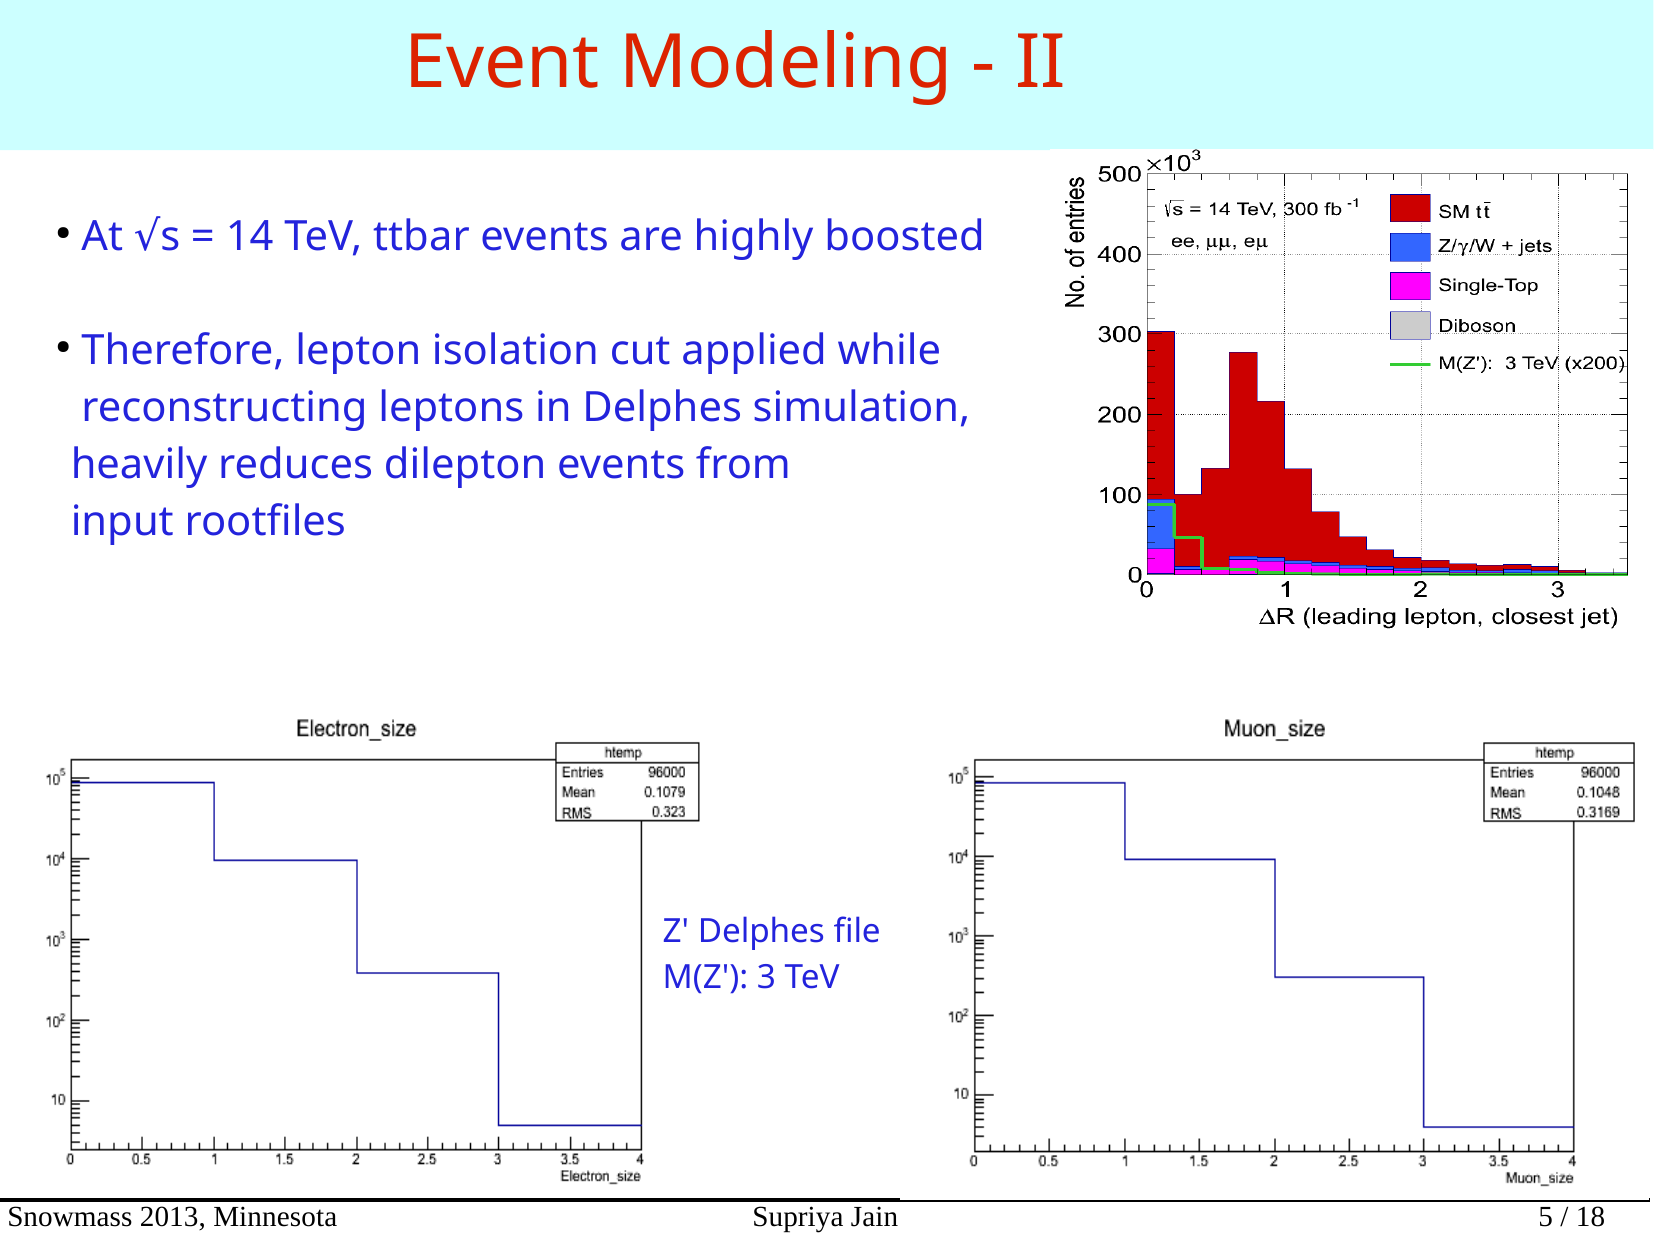

Event Modeling - II
 At √s = 14 TeV, ttbar events are highly boosted
 Therefore, lepton isolation cut applied while
 reconstructing leptons in Delphes simulation,
heavily reduces dilepton events from
input rootfiles
Z' Delphes file
M(Z'): 3 TeV
5